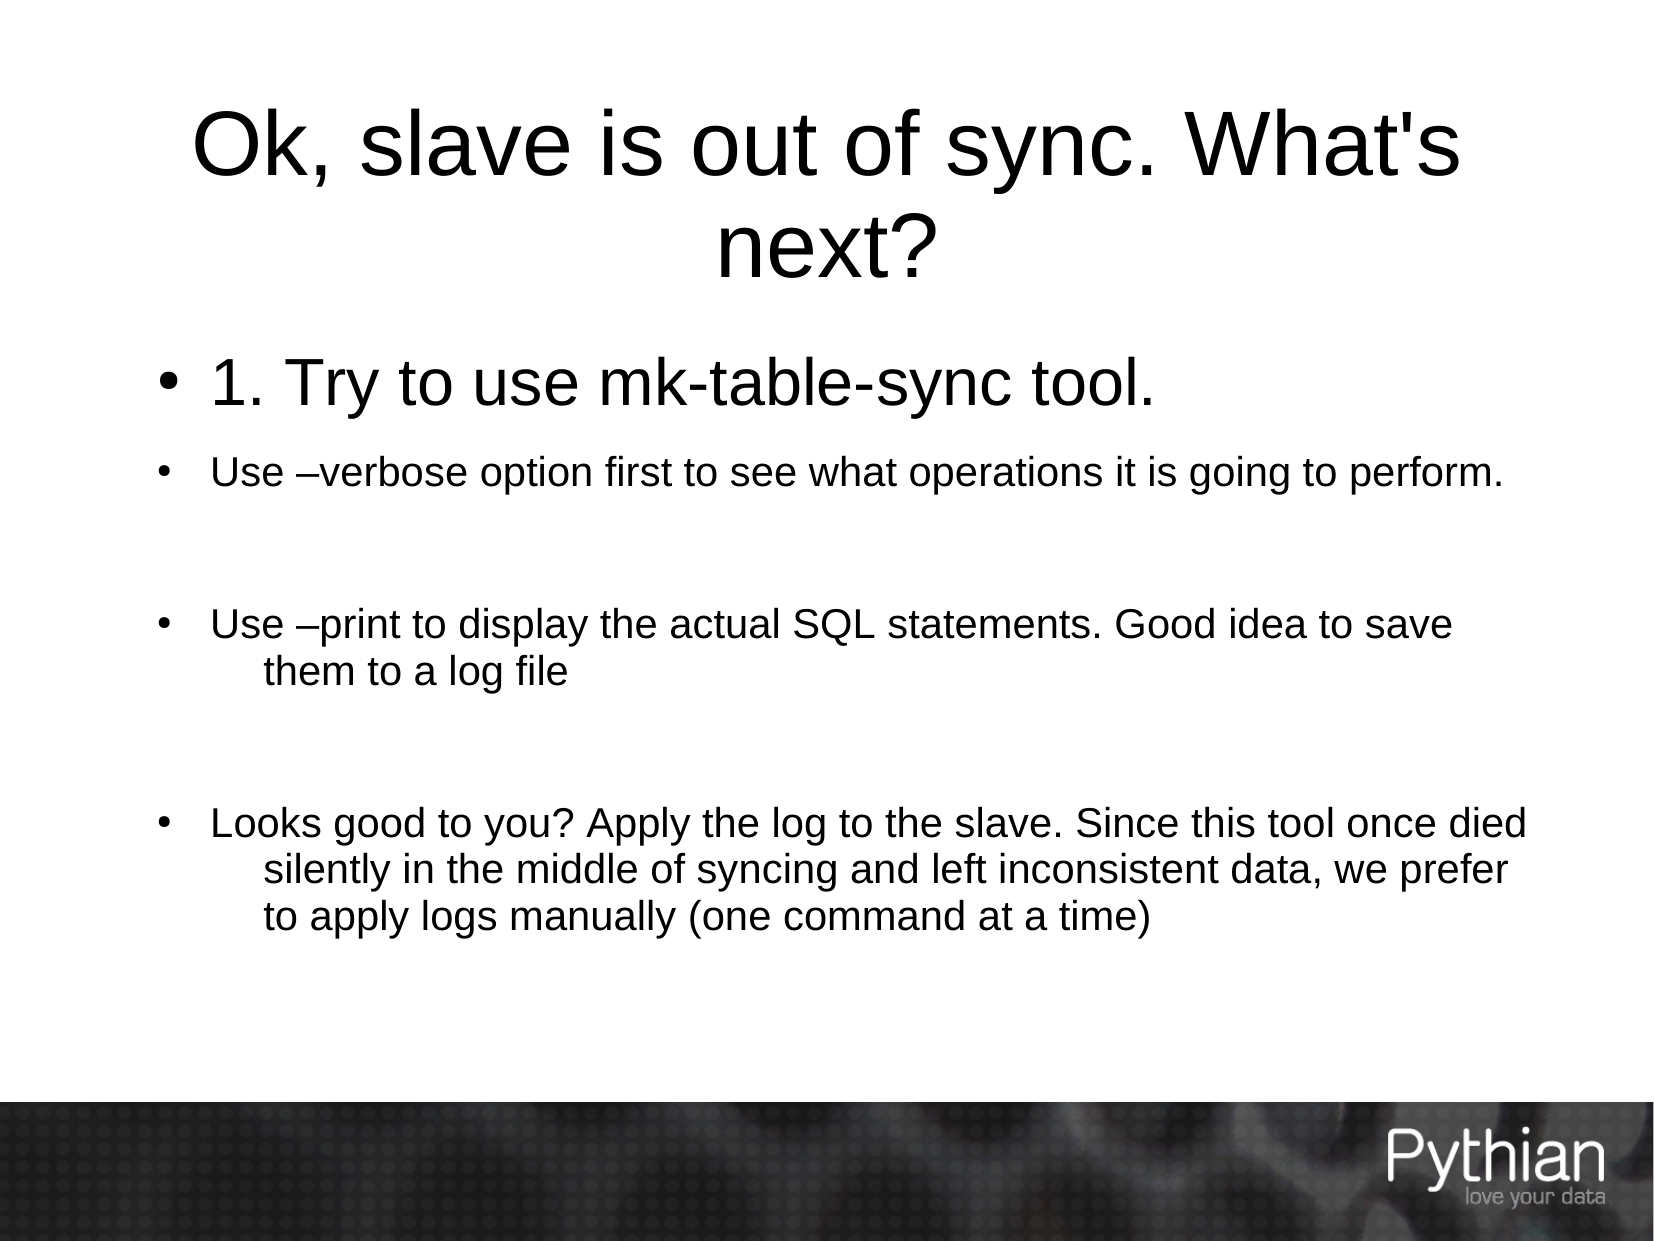

# Ok, slave is out of sync. What's next?
1. Try to use mk-table-sync tool.
Use –verbose option first to see what operations it is going to perform.
Use –print to display the actual SQL statements. Good idea to save them to a log file
Looks good to you? Apply the log to the slave. Since this tool once died silently in the middle of syncing and left inconsistent data, we prefer to apply logs manually (one command at a time)